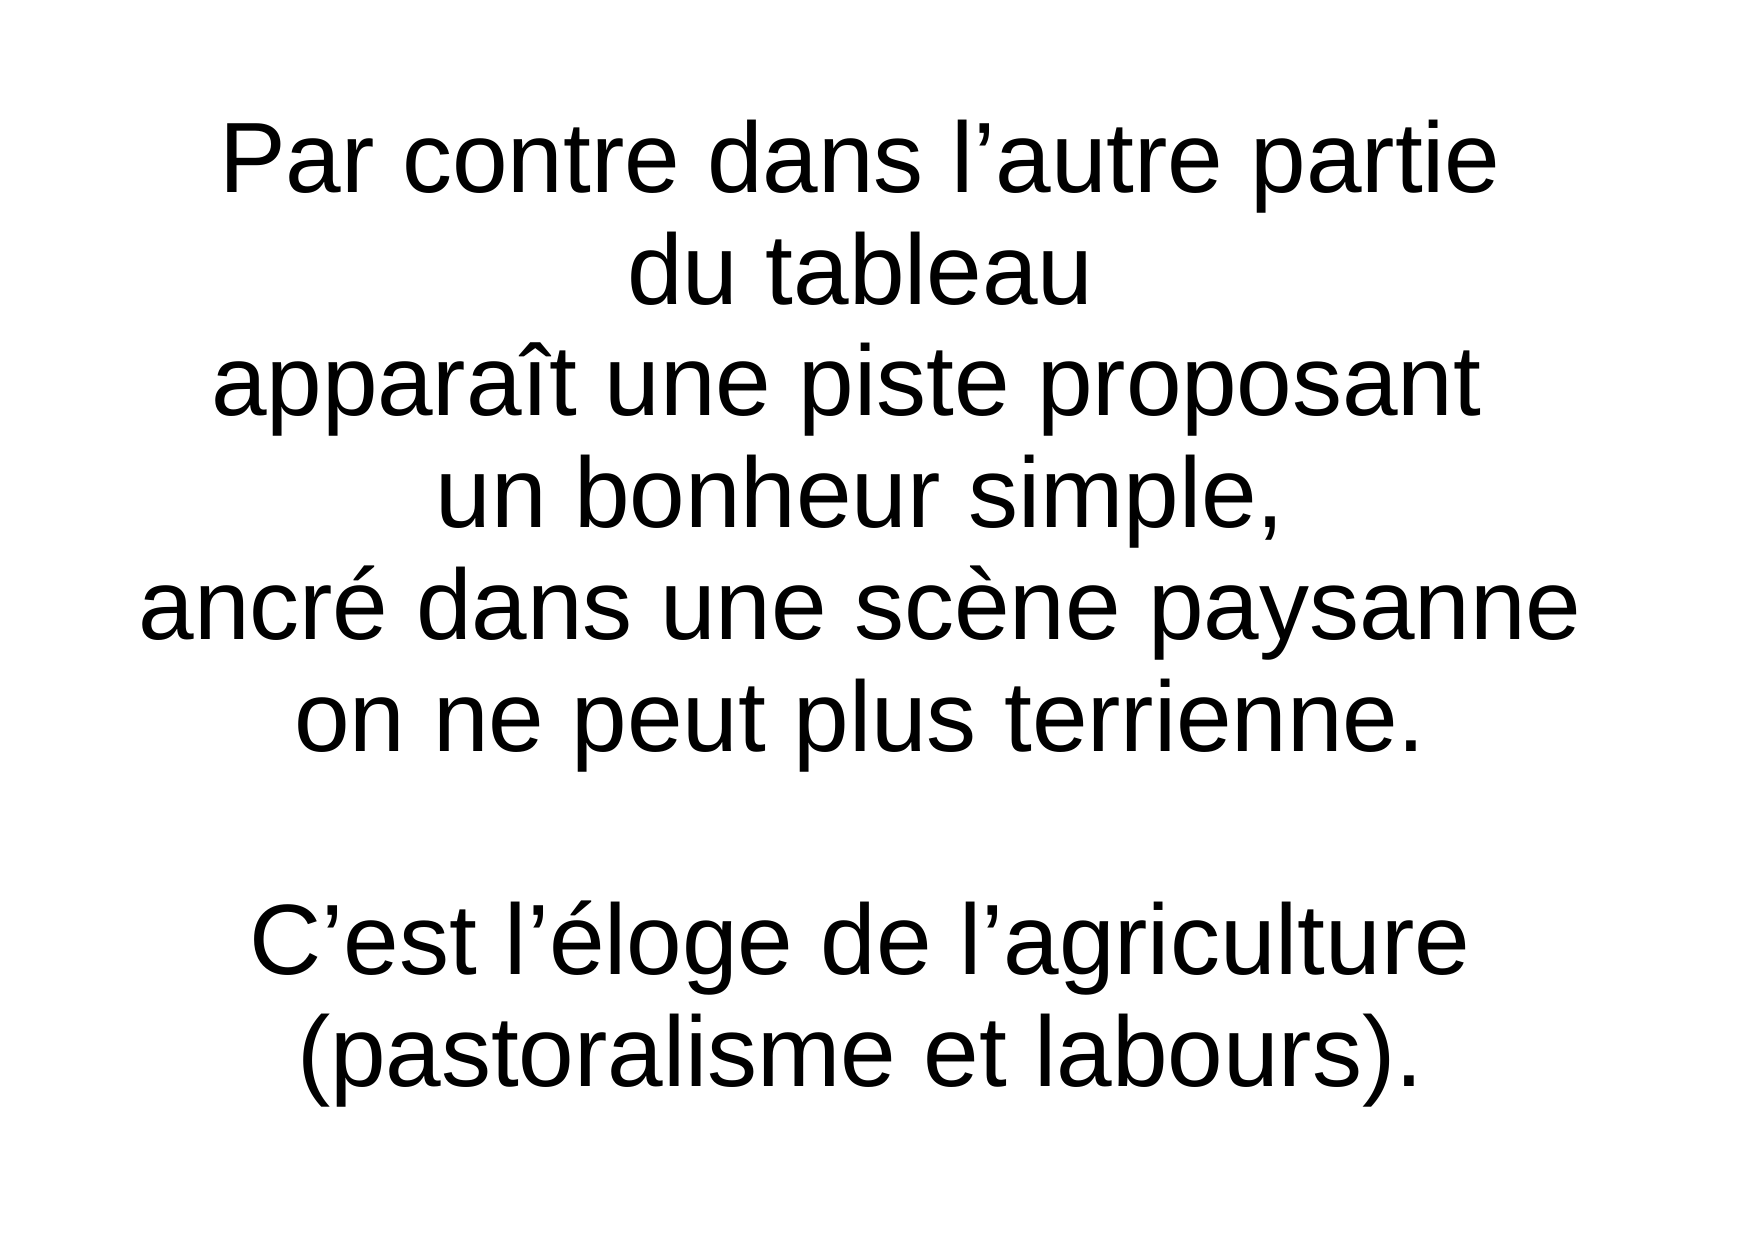

Par contre dans l’autre partie
du tableau
apparaît une piste proposant
un bonheur simple,
ancré dans une scène paysanne
on ne peut plus terrienne.
C’est l’éloge de l’agriculture
(pastoralisme et labours).